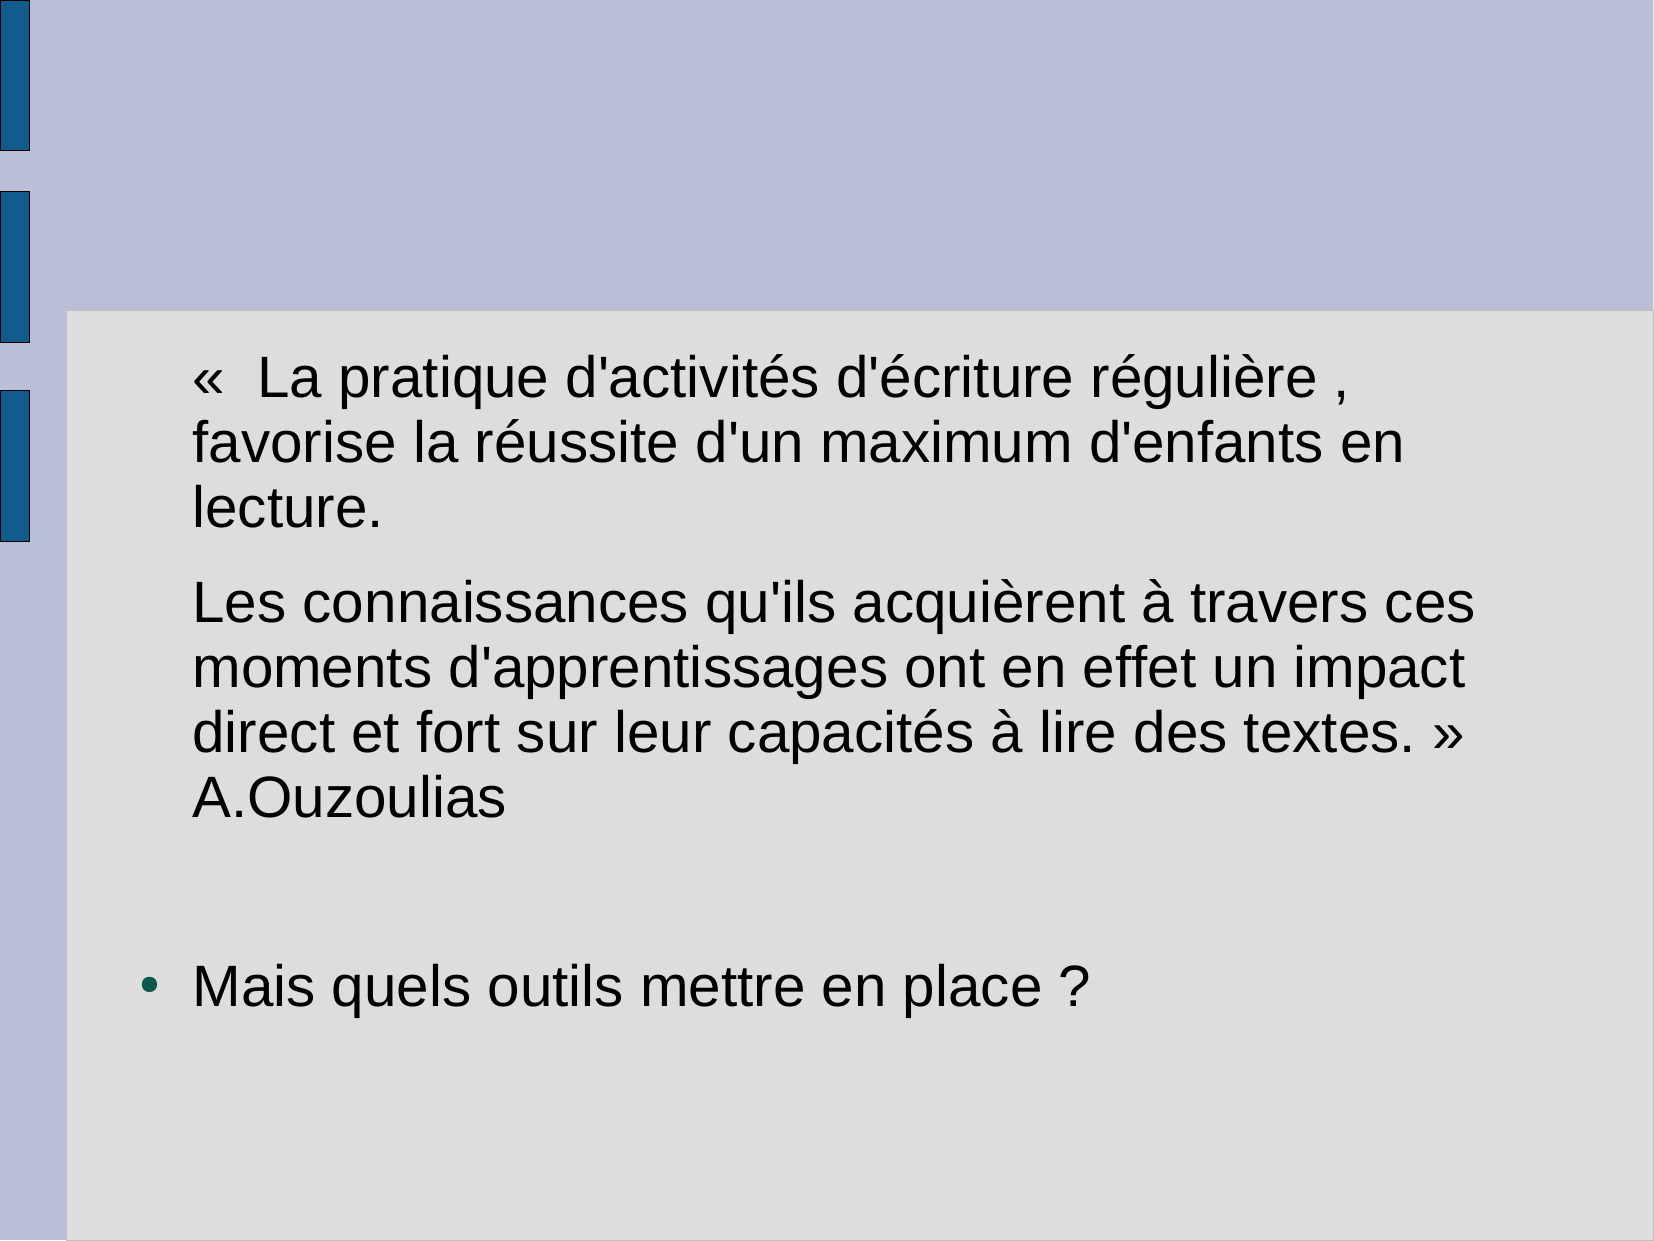

# «  La pratique d'activités d'écriture régulière , favorise la réussite d'un maximum d'enfants en lecture.
Les connaissances qu'ils acquièrent à travers ces moments d'apprentissages ont en effet un impact direct et fort sur leur capacités à lire des textes. » A.Ouzoulias
Mais quels outils mettre en place ?